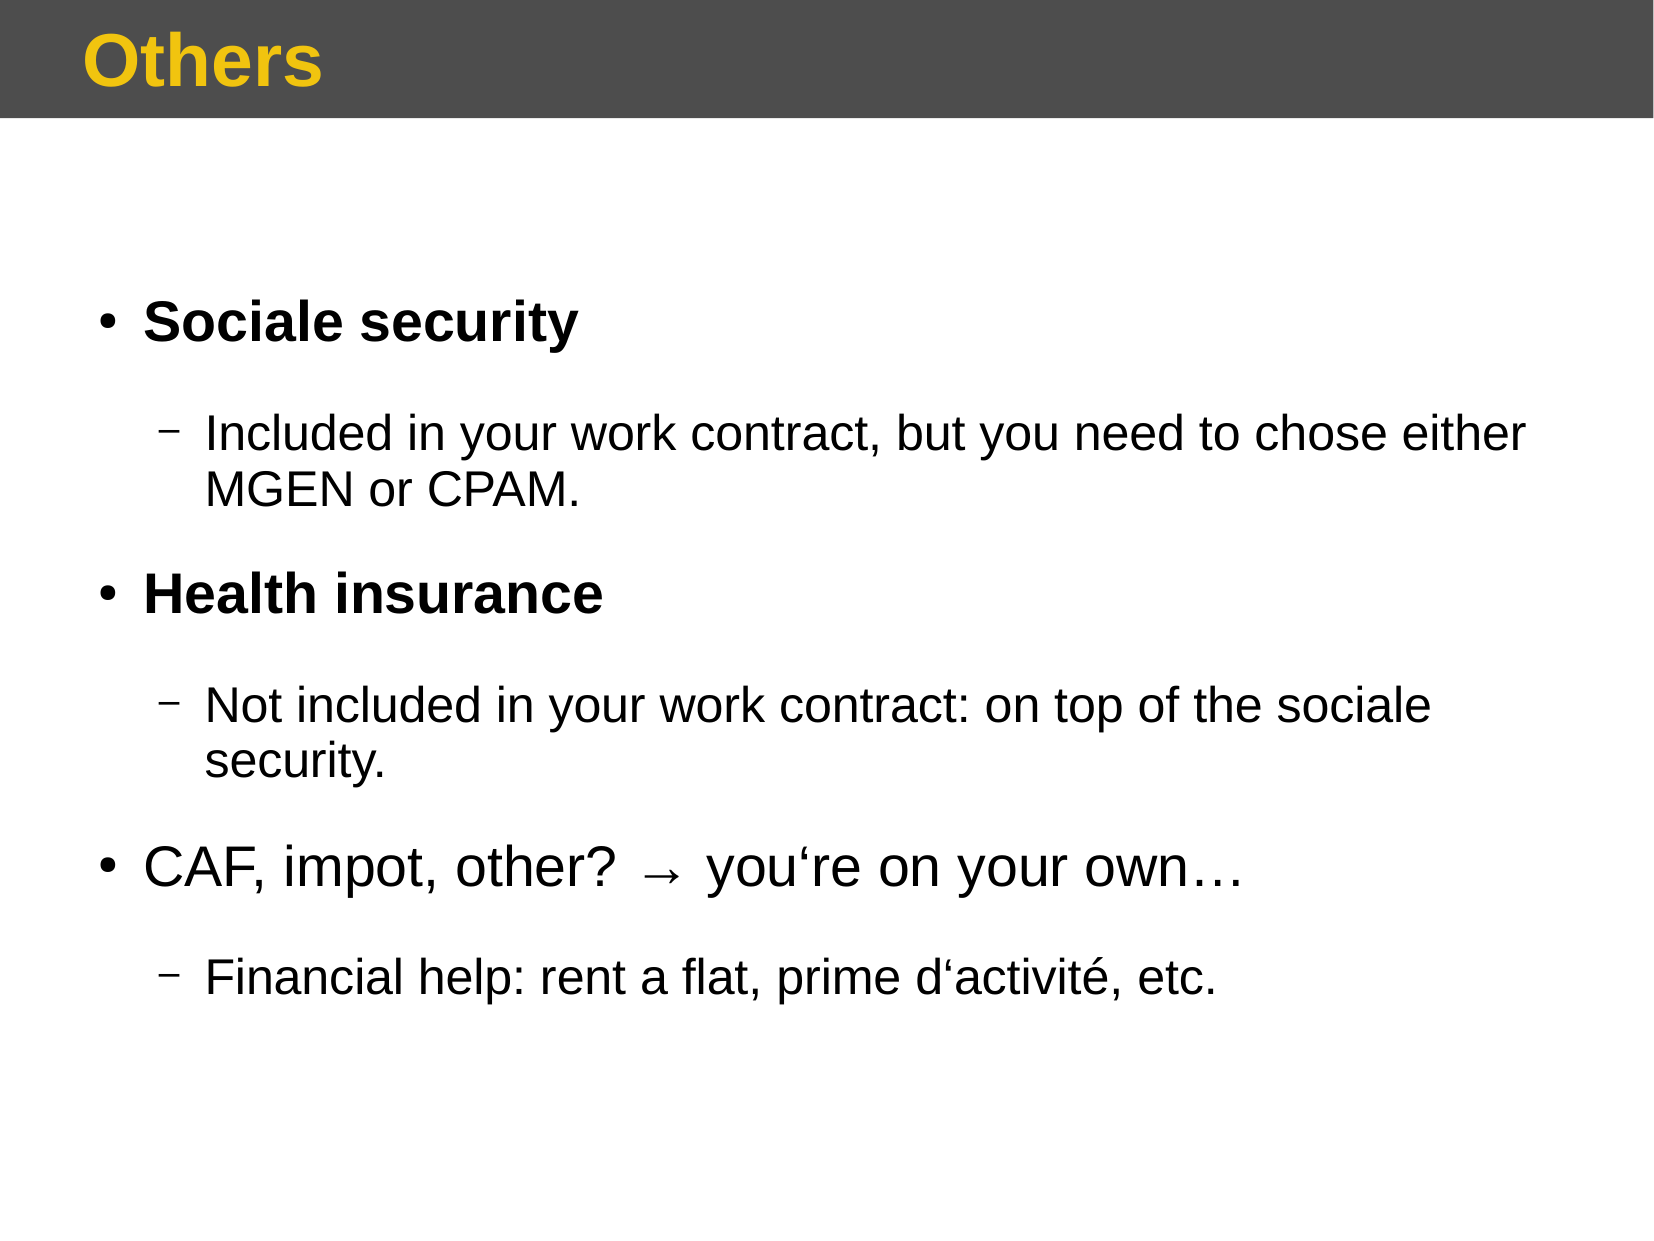

# Others
Sociale security
Included in your work contract, but you need to chose either MGEN or CPAM.
Health insurance
Not included in your work contract: on top of the sociale security.
CAF, impot, other? → you‘re on your own…
Financial help: rent a flat, prime d‘activité, etc.